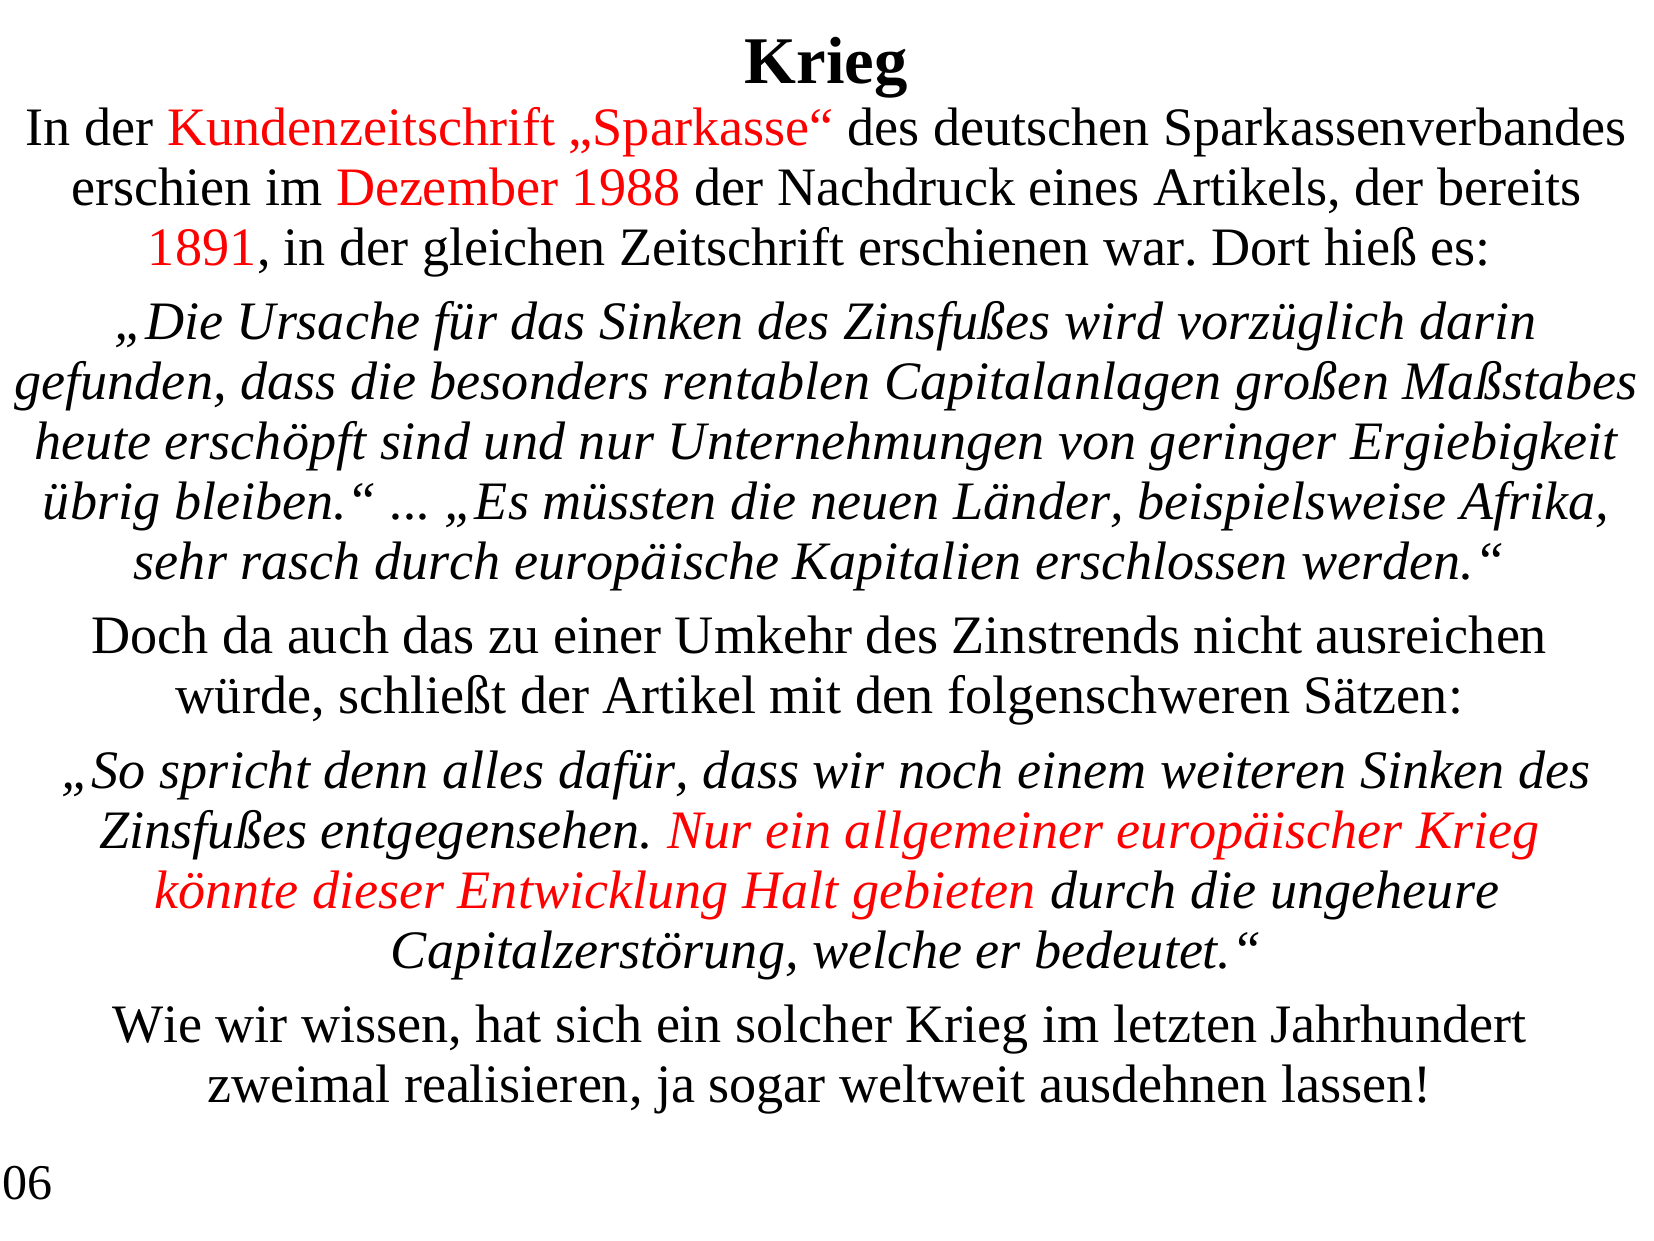

Krieg
In der Kundenzeitschrift „Sparkasse“ des deutschen Sparkassenverbandes erschien im Dezember 1988 der Nachdruck eines Artikels, der bereits 1891, in der gleichen Zeitschrift erschienen war. Dort hieß es:
„Die Ursache für das Sinken des Zinsfußes wird vorzüglich darin gefunden, dass die besonders rentablen Capitalanlagen großen Maßstabes heute erschöpft sind und nur Unternehmungen von geringer Ergiebigkeit übrig bleiben.“ ... „Es müssten die neuen Länder, beispielsweise Afrika, sehr rasch durch europäische Kapitalien erschlossen werden.“
Doch da auch das zu einer Umkehr des Zinstrends nicht ausreichen
würde, schließt der Artikel mit den folgenschweren Sätzen:
„So spricht denn alles dafür, dass wir noch einem weiteren Sinken des Zinsfußes entgegensehen. Nur ein allgemeiner europäischer Krieg
könnte dieser Entwicklung Halt gebieten durch die ungeheure
 Capitalzerstörung, welche er bedeutet.“
Wie wir wissen, hat sich ein solcher Krieg im letzten Jahrhundert
zweimal realisieren, ja sogar weltweit ausdehnen lassen!